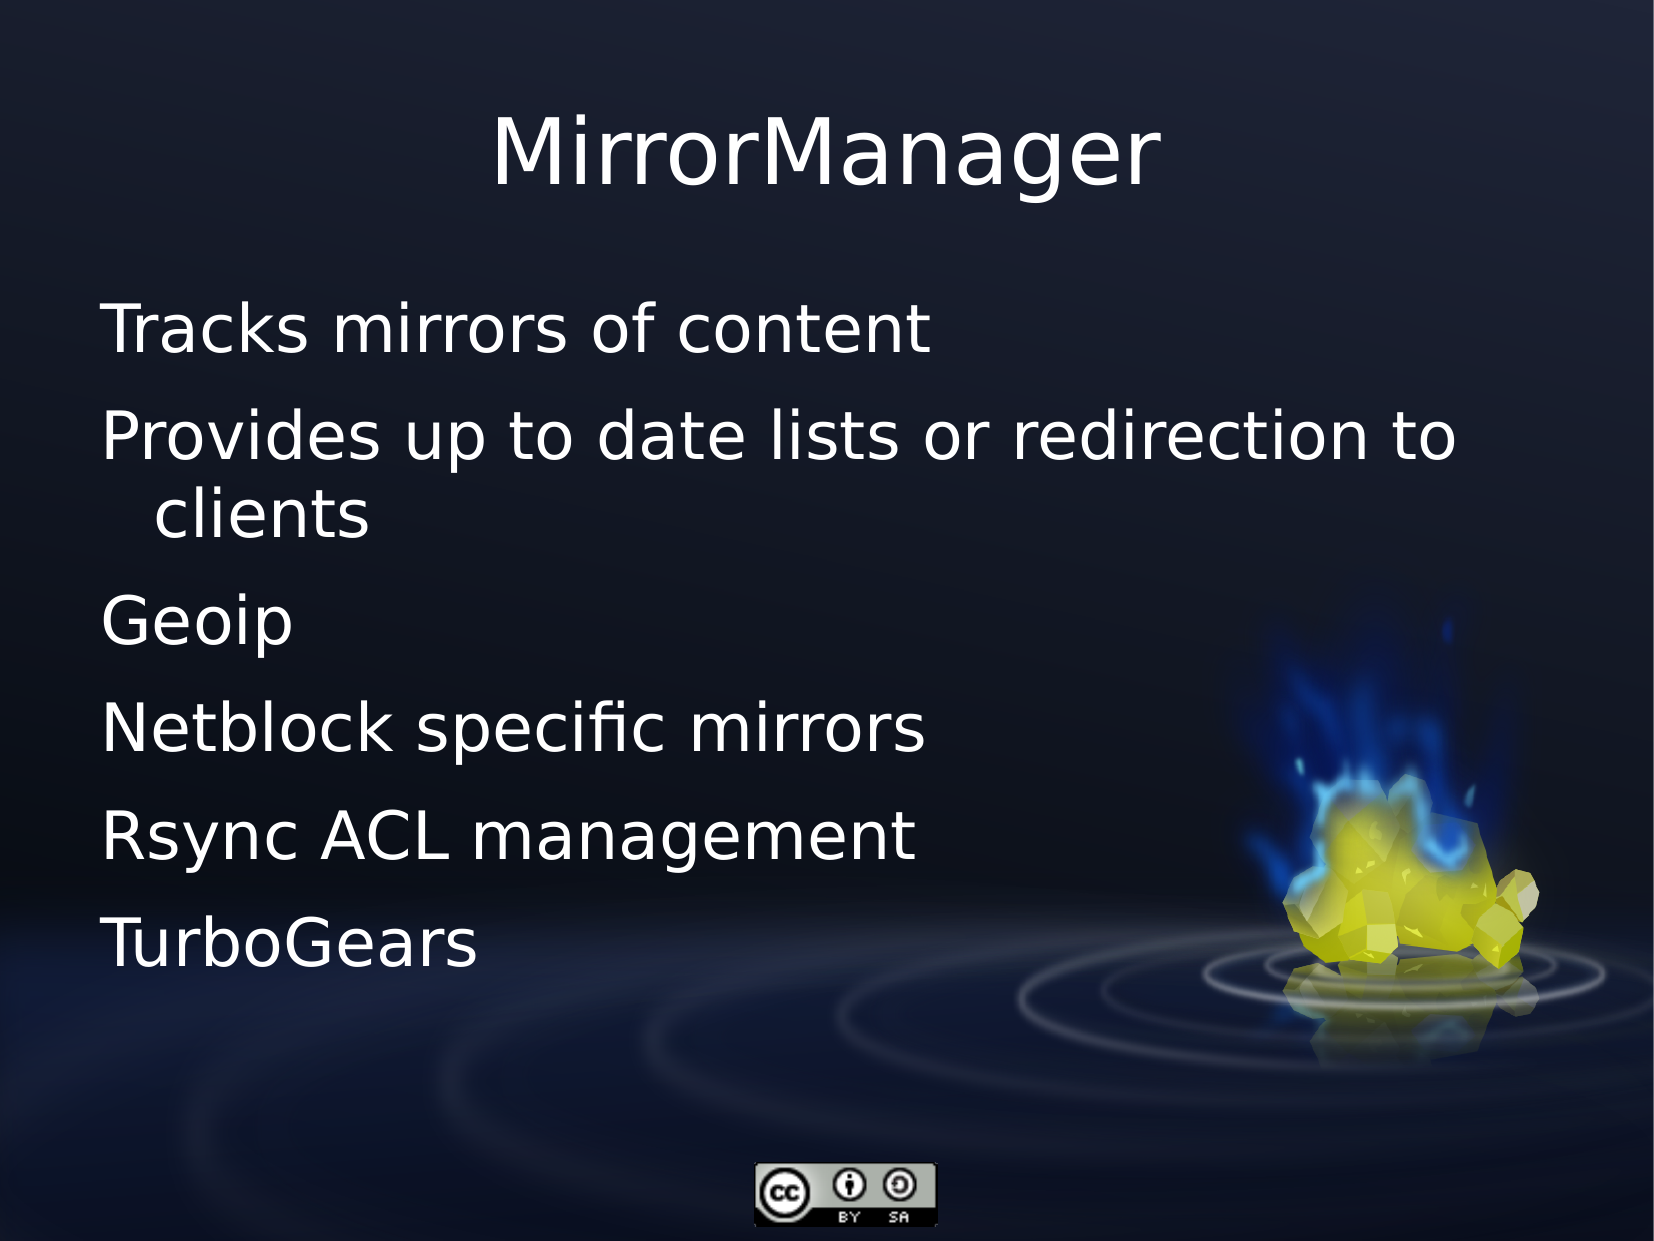

# MirrorManager
Tracks mirrors of content
Provides up to date lists or redirection to clients
Geoip
Netblock specific mirrors
Rsync ACL management
TurboGears